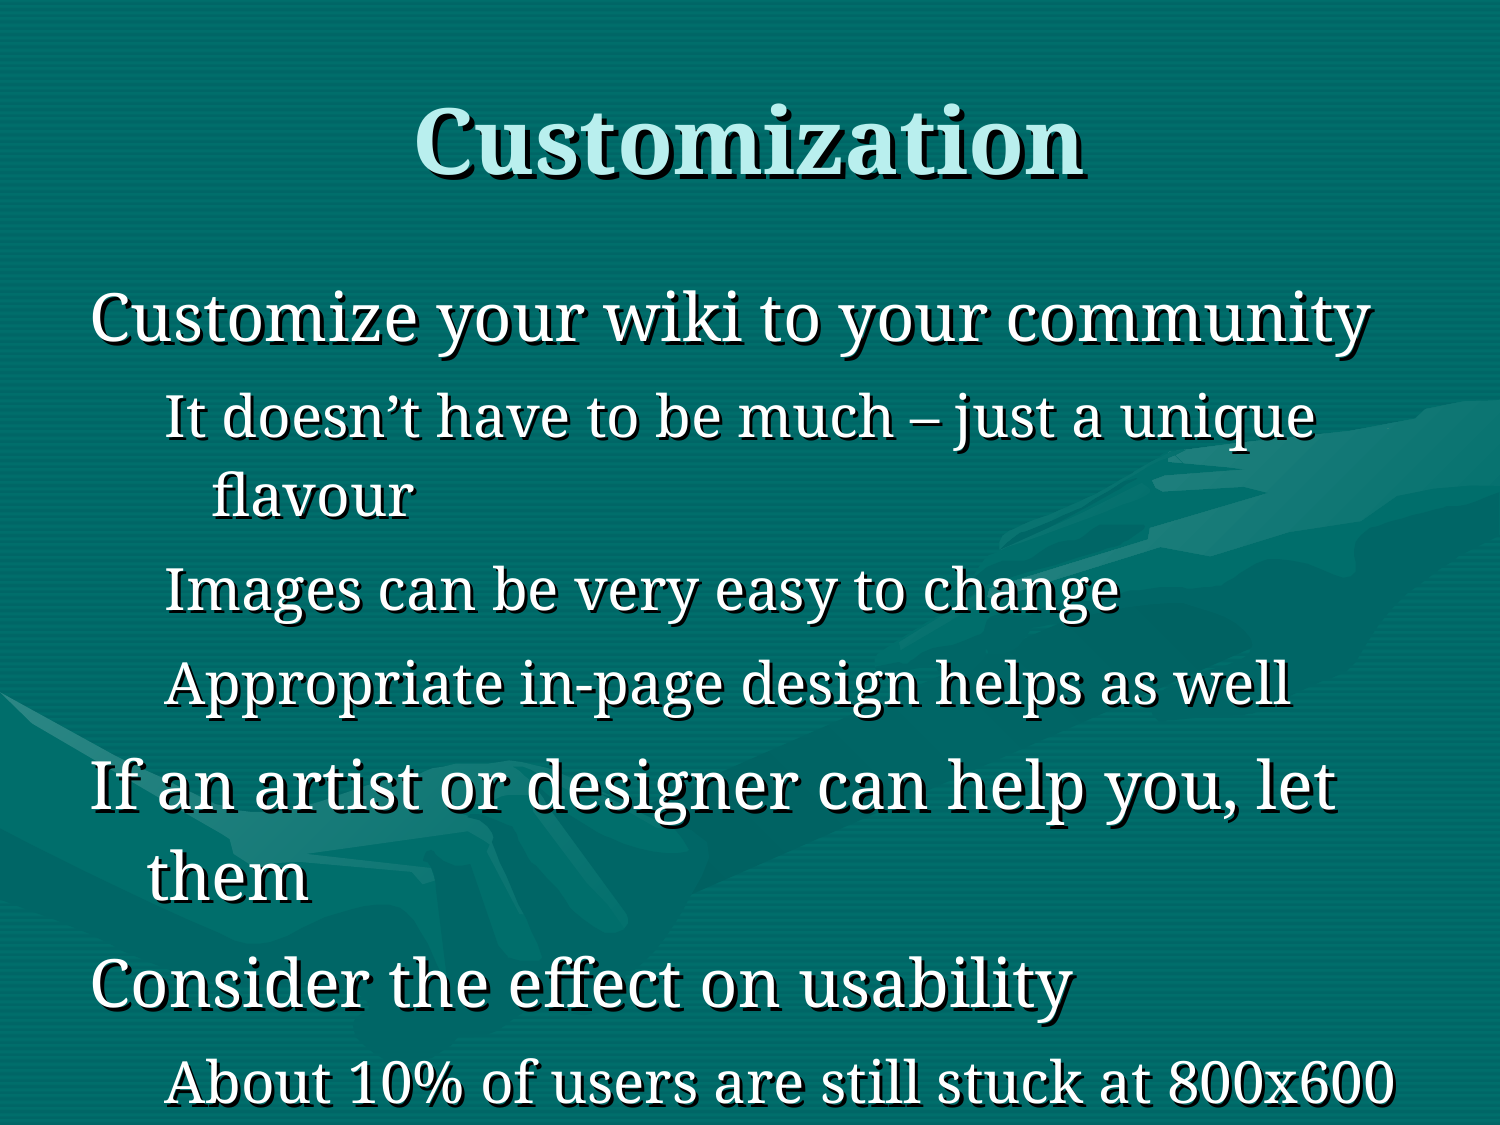

# Customization
Customize your wiki to your community
It doesn’t have to be much – just a unique flavour
Images can be very easy to change
Appropriate in-page design helps as well
If an artist or designer can help you, let them
Consider the effect on usability
About 10% of users are still stuck at 800x600
Be warned: Some don’t like dark colours